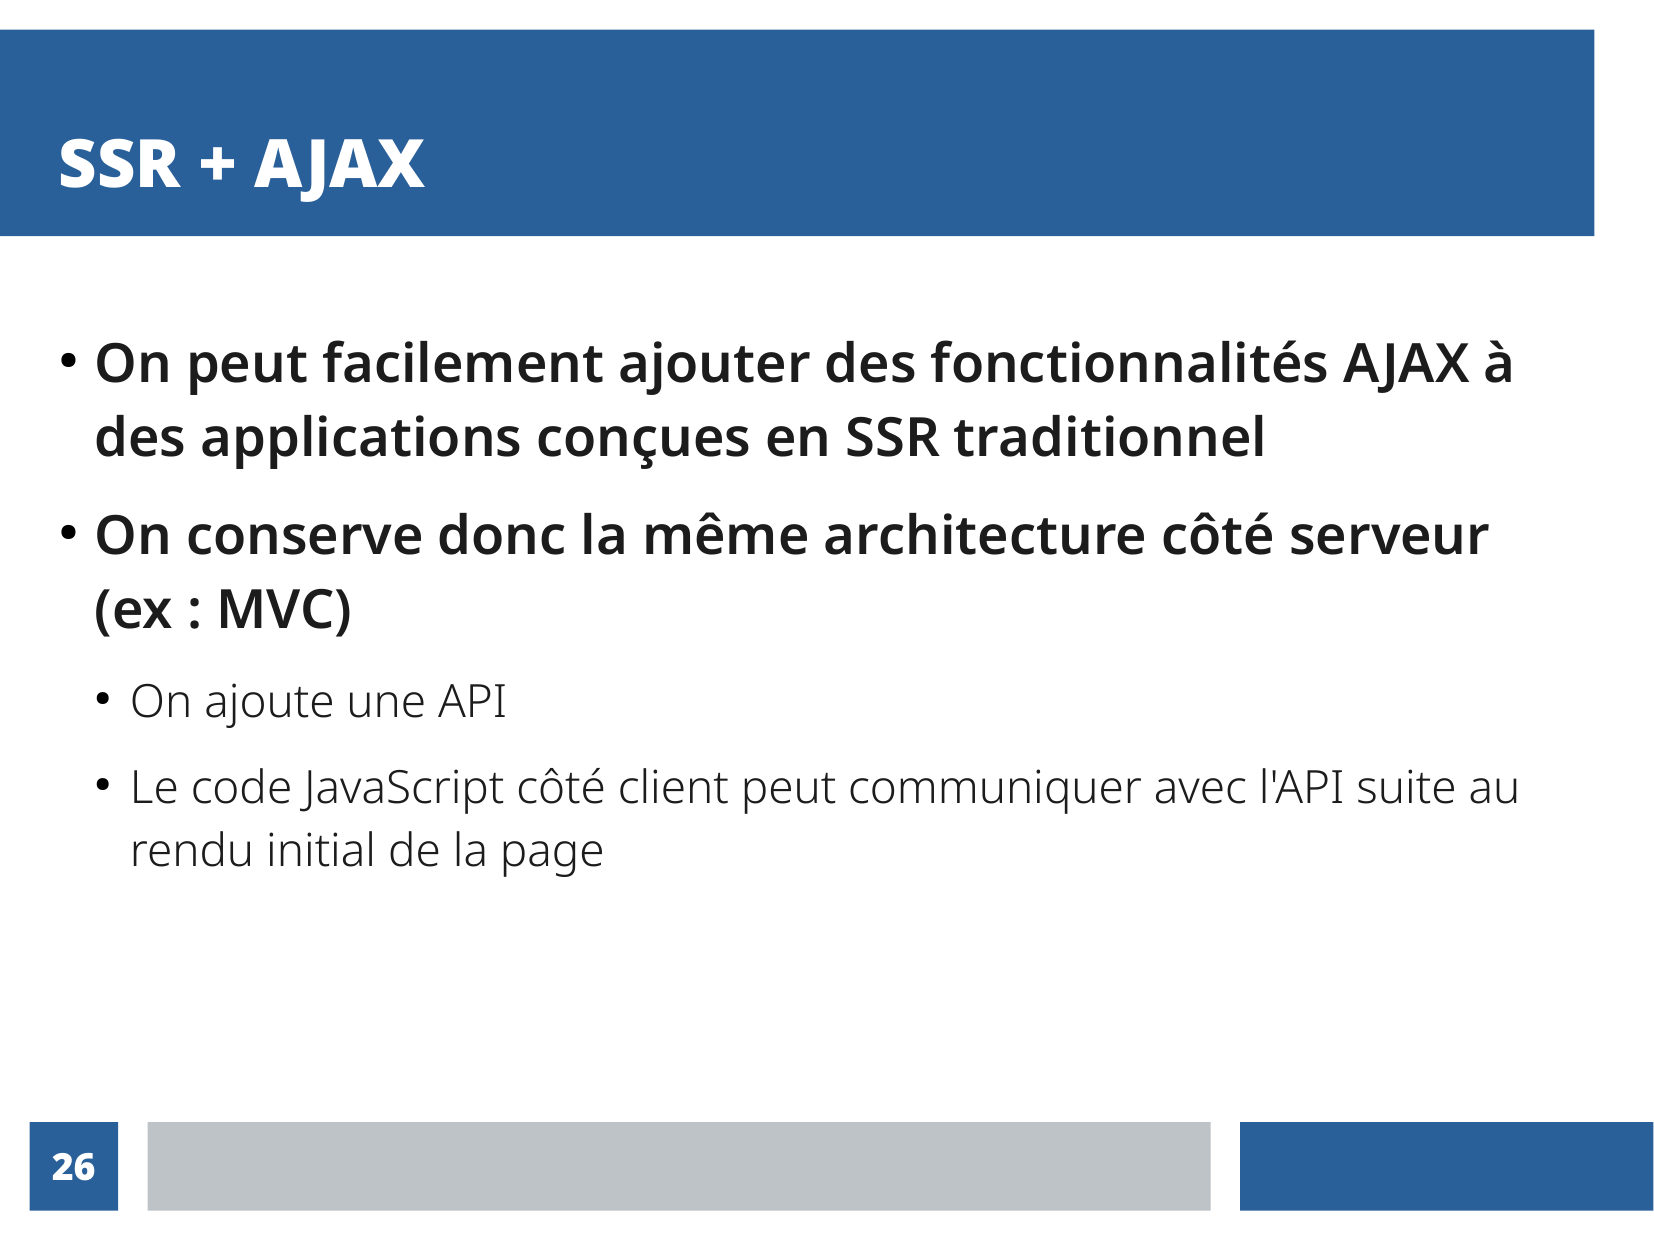

# SSR + AJAX
On peut facilement ajouter des fonctionnalités AJAX à des applications conçues en SSR traditionnel
On conserve donc la même architecture côté serveur (ex : MVC)
On ajoute une API
Le code JavaScript côté client peut communiquer avec l'API suite au rendu initial de la page
26